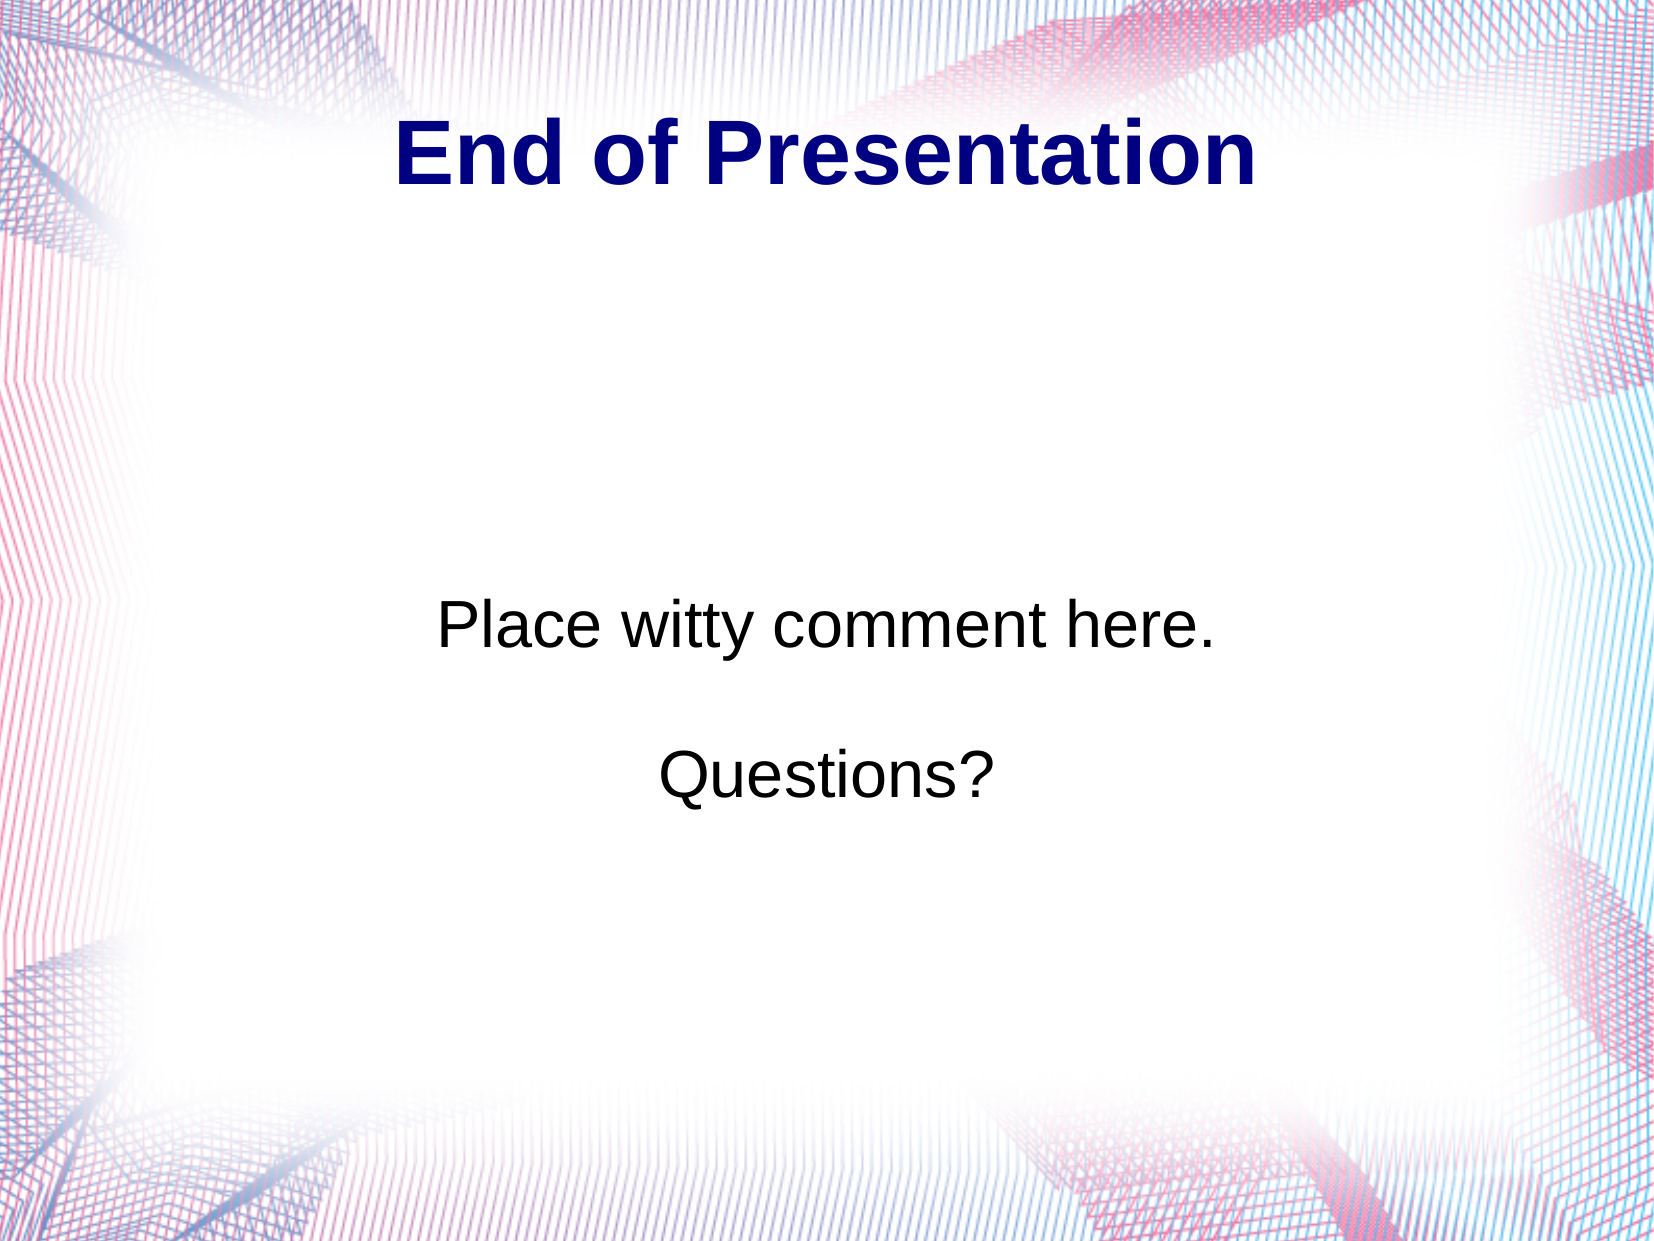

# End of Presentation
Place witty comment here.
Questions?